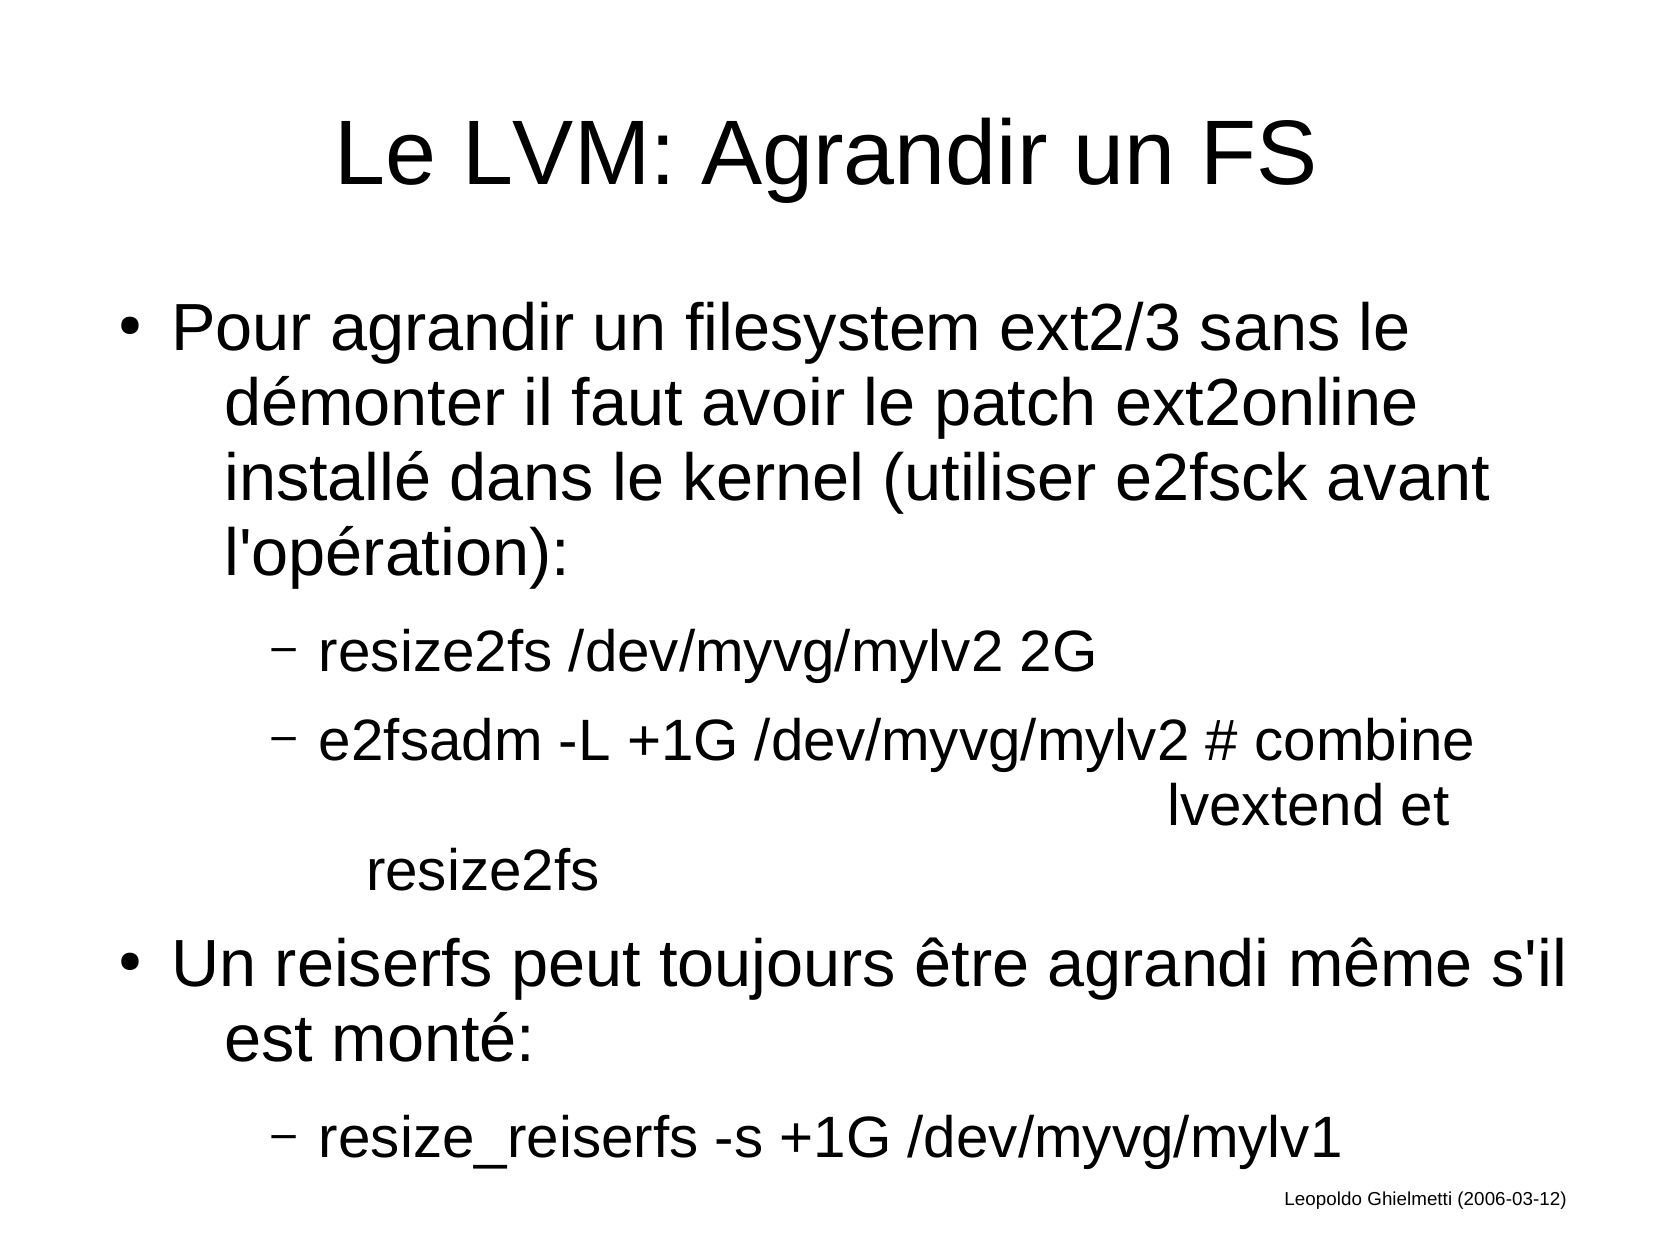

# Le LVM: Agrandir un FS
Pour agrandir un filesystem ext2/3 sans le démonter il faut avoir le patch ext2online installé dans le kernel (utiliser e2fsck avant l'opération):
resize2fs /dev/myvg/mylv2 2G
e2fsadm -L +1G /dev/myvg/mylv2 # combine	lvextend et resize2fs
Un reiserfs peut toujours être agrandi même s'il est monté:
resize_reiserfs -s +1G /dev/myvg/mylv1
Leopoldo Ghielmetti (2006-03-12)